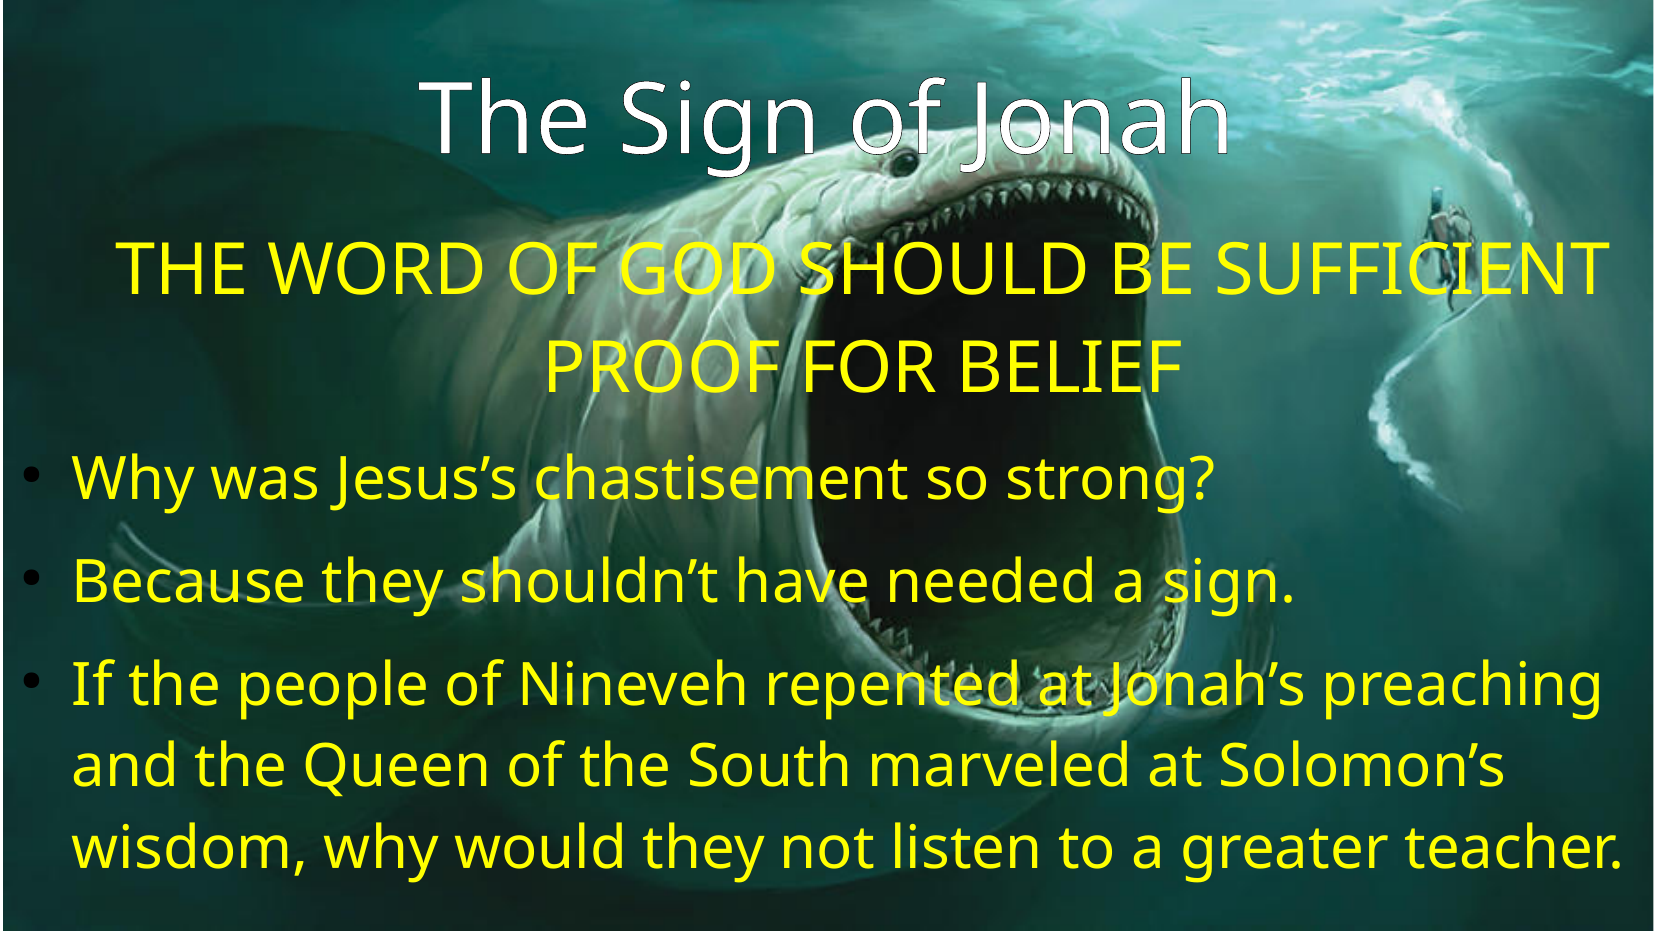

# The Sign of Jonah
THE WORD OF GOD SHOULD BE SUFFICIENT PROOF FOR BELIEF
Why was Jesus’s chastisement so strong?
Because they shouldn’t have needed a sign.
If the people of Nineveh repented at Jonah’s preaching and the Queen of the South marveled at Solomon’s wisdom, why would they not listen to a greater teacher.